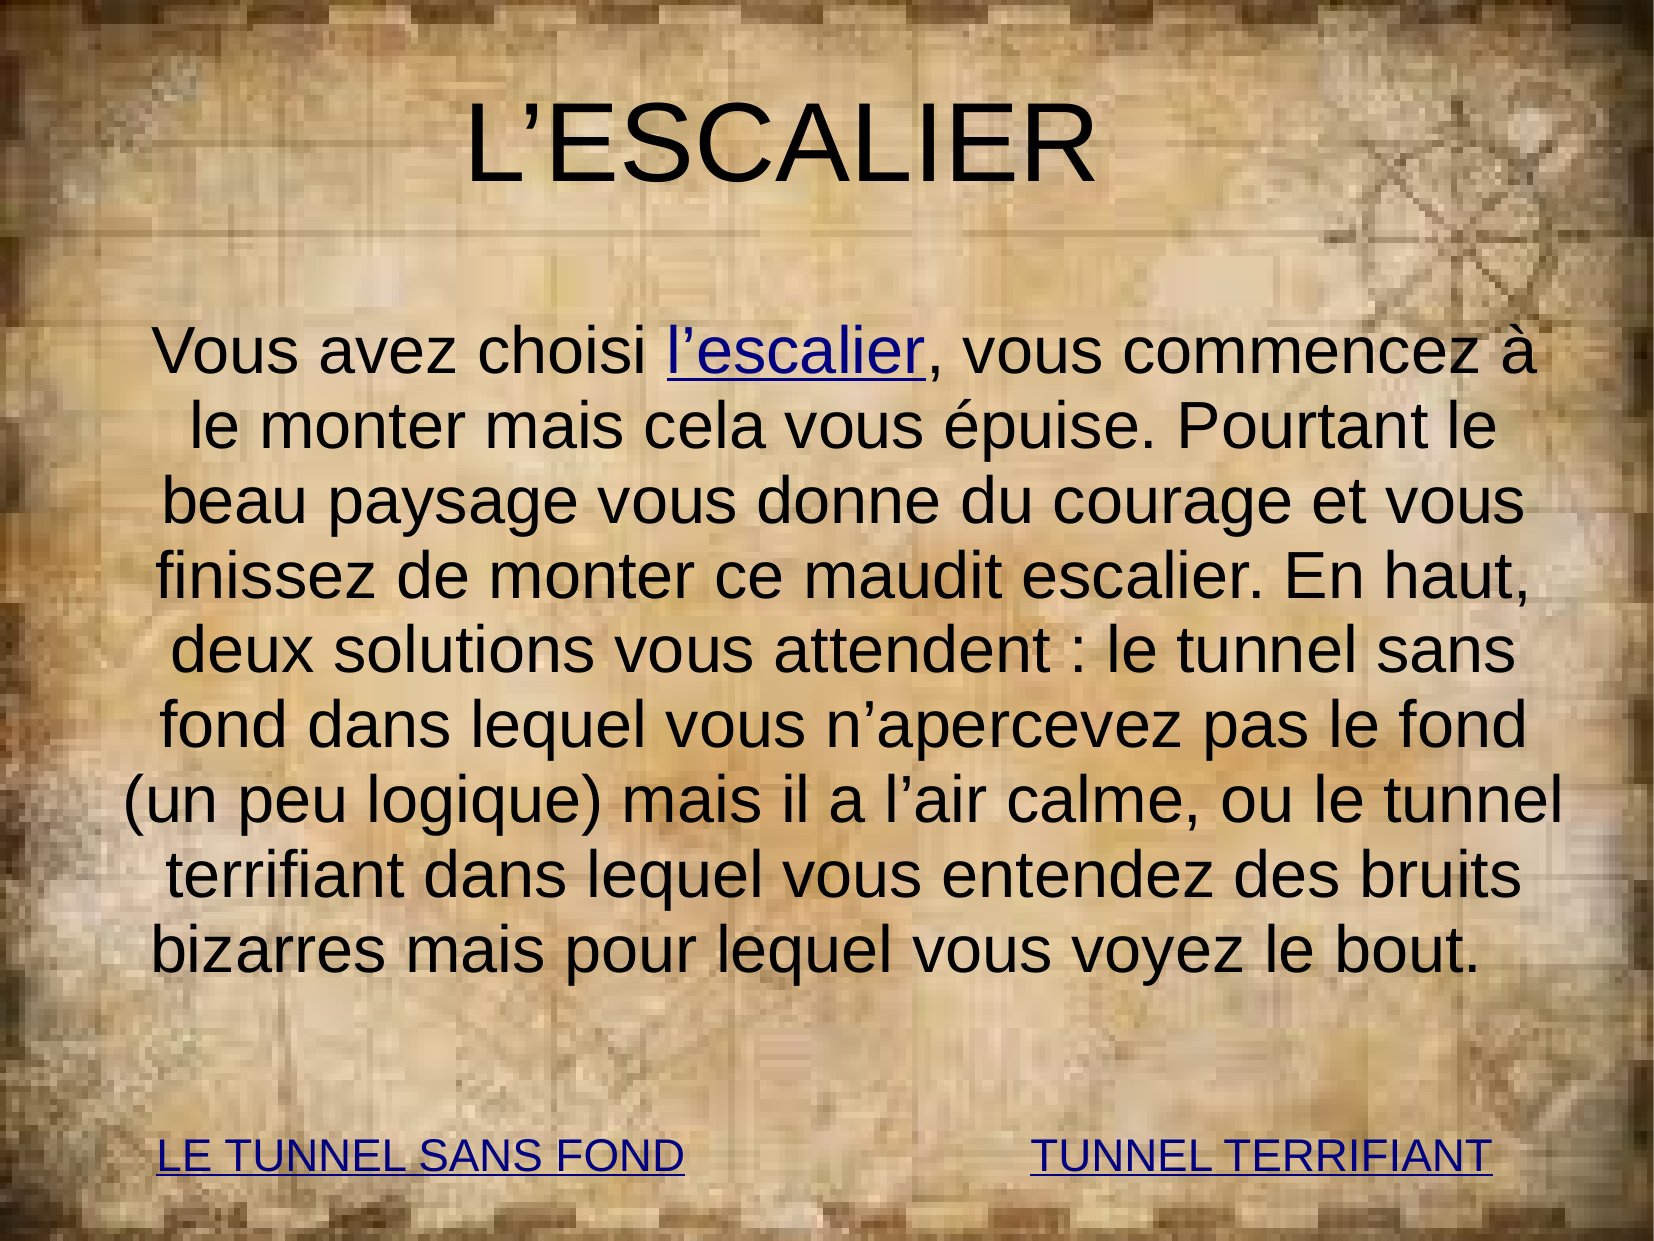

#
L’ESCALIER
Vous avez choisi l’escalier, vous commencez à le monter mais cela vous épuise. Pourtant le beau paysage vous donne du courage et vous finissez de monter ce maudit escalier. En haut, deux solutions vous attendent : le tunnel sans fond dans lequel vous n’apercevez pas le fond (un peu logique) mais il a l’air calme, ou le tunnel terrifiant dans lequel vous entendez des bruits bizarres mais pour lequel vous voyez le bout.
LE TUNNEL SANS FOND
TUNNEL TERRIFIANT